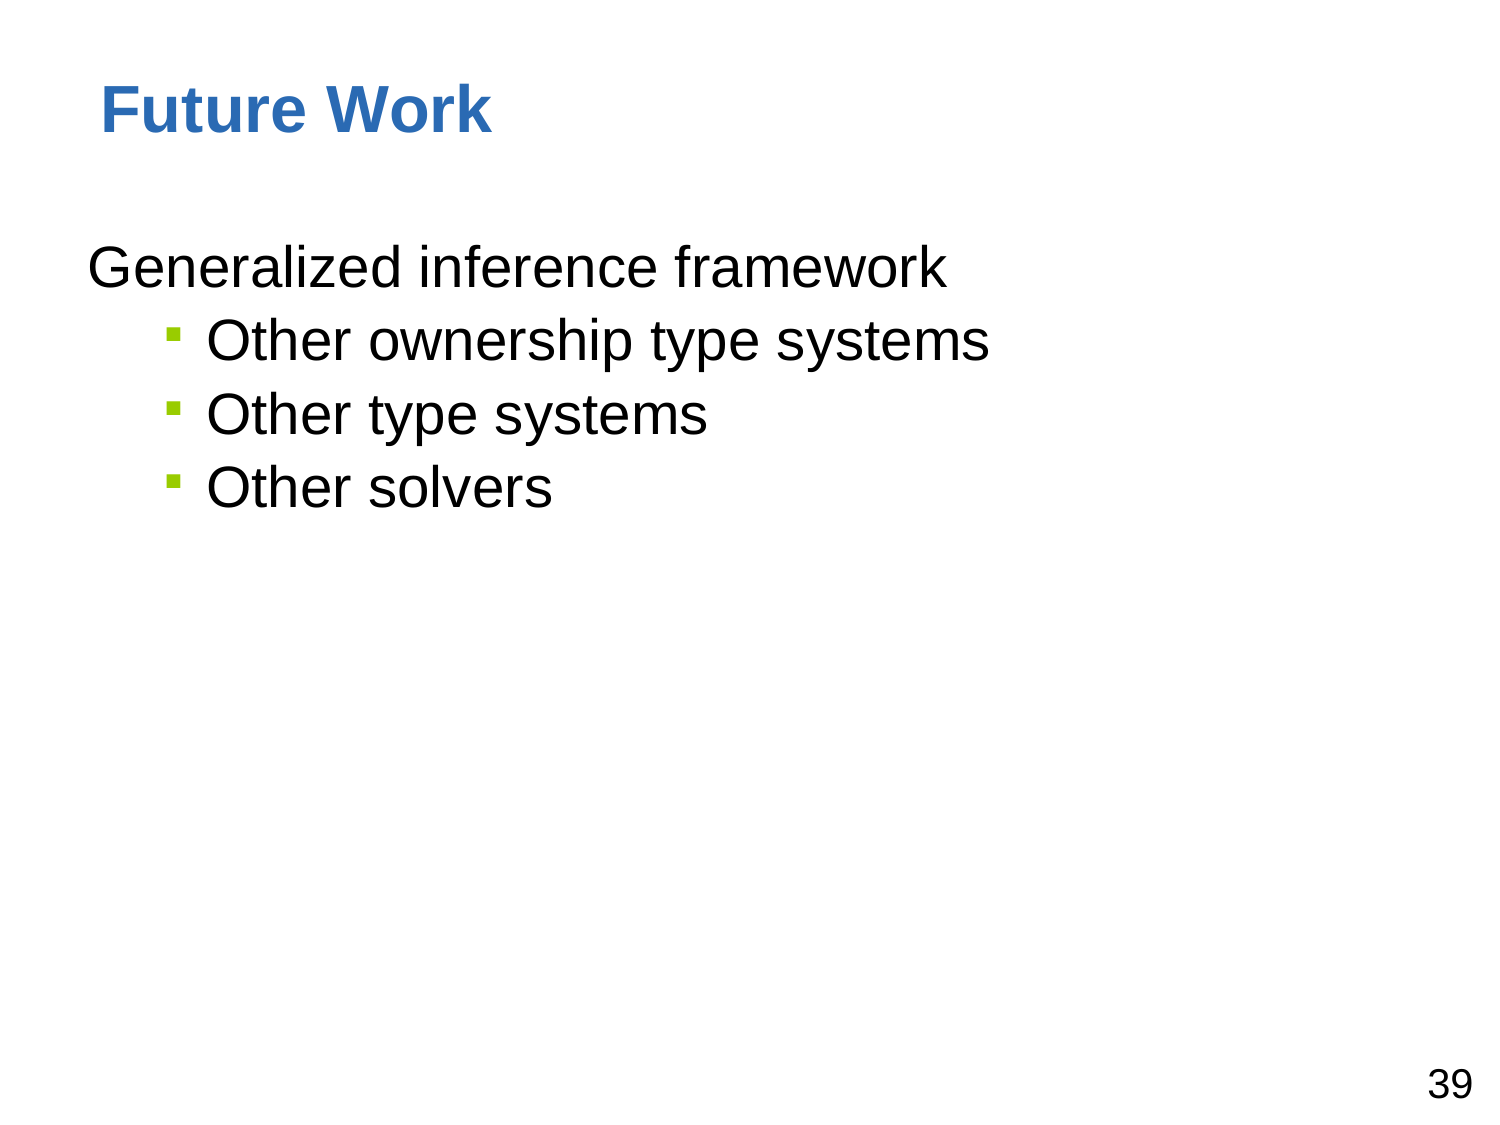

# Future Work
Generalized inference framework
Other ownership type systems
Other type systems
Other solvers
39